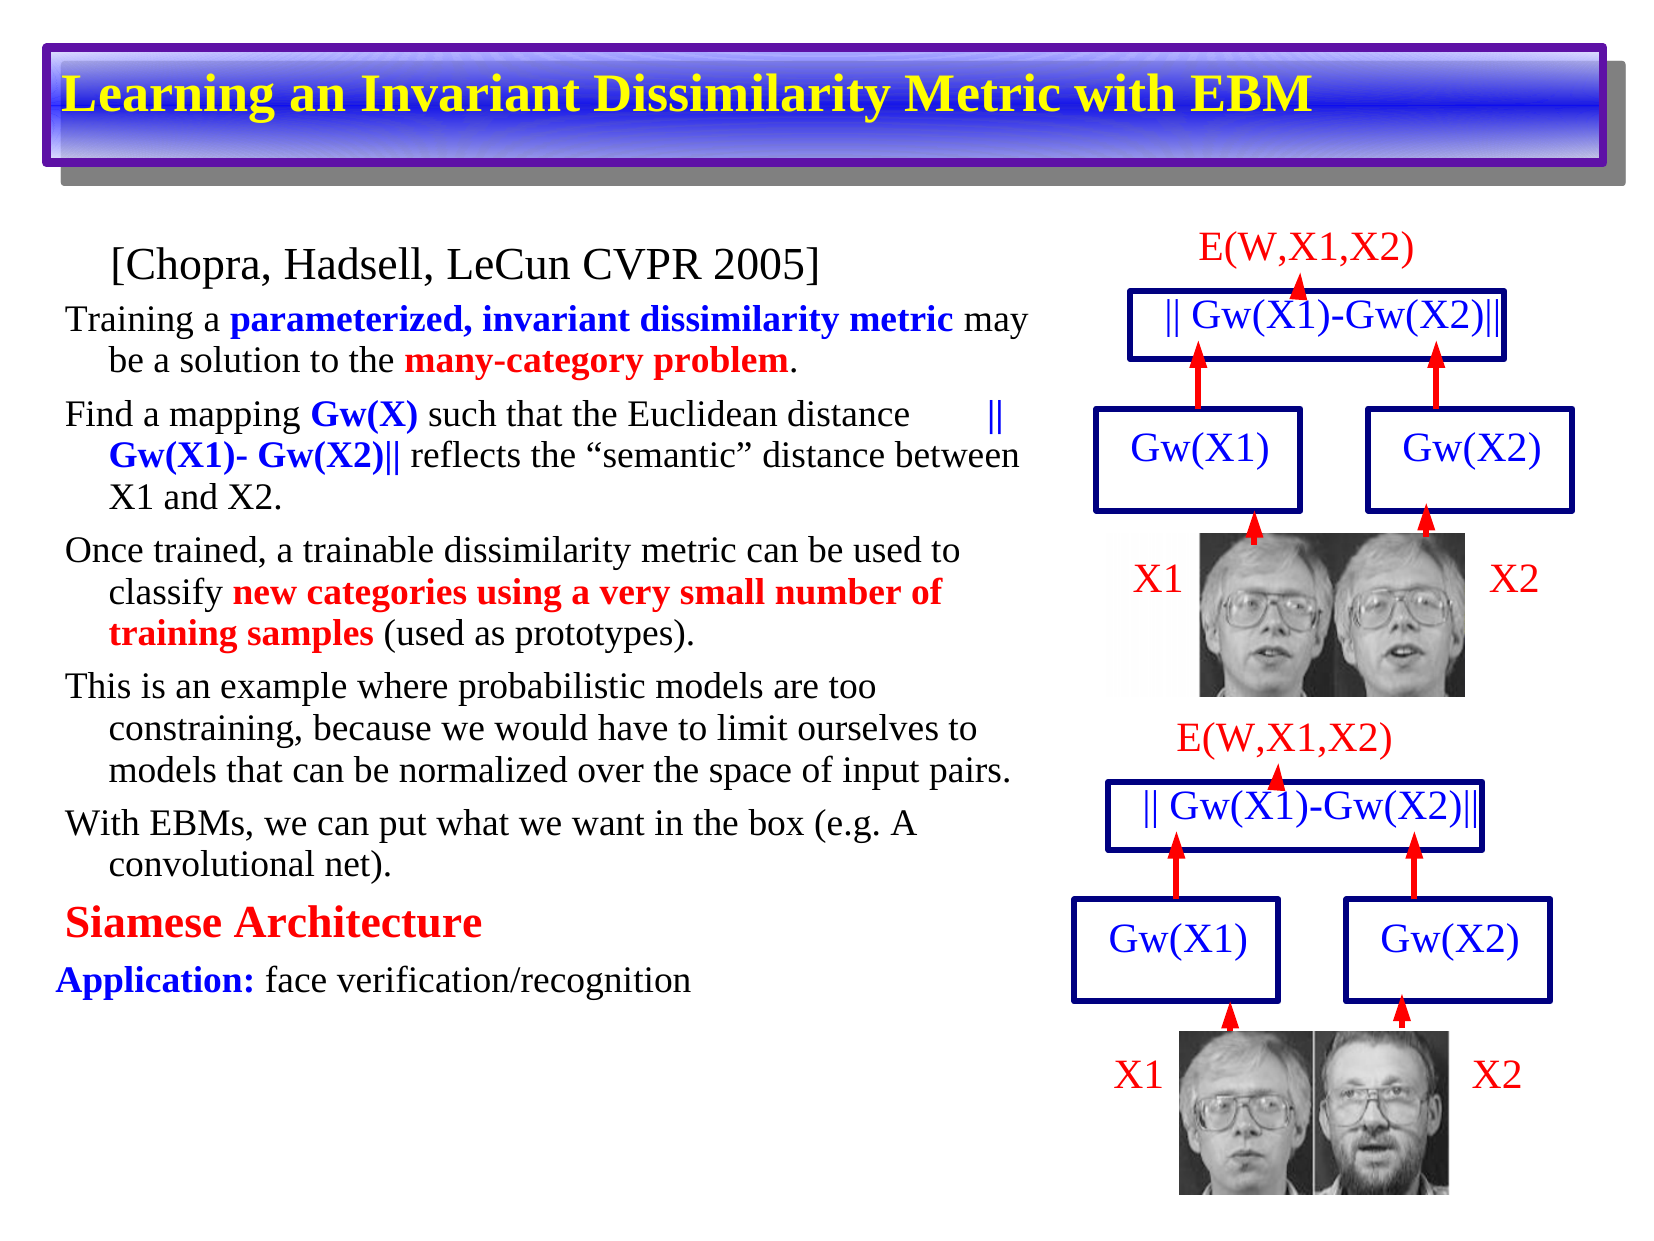

Learning an Invariant Dissimilarity Metric with EBM
E(W,X1,X2)
[Chopra, Hadsell, LeCun CVPR 2005]
|| Gw(X1)-Gw(X2)||
 Training a parameterized, invariant dissimilarity metric may be a solution to the many-category problem.
 Find a mapping Gw(X) such that the Euclidean distance ||Gw(X1)- Gw(X2)|| reflects the “semantic” distance between X1 and X2.
 Once trained, a trainable dissimilarity metric can be used to classify new categories using a very small number of training samples (used as prototypes).
 This is an example where probabilistic models are too constraining, because we would have to limit ourselves to models that can be normalized over the space of input pairs.
 With EBMs, we can put what we want in the box (e.g. A convolutional net).
 Siamese Architecture
Application: face verification/recognition
Gw(X1)
Gw(X2)
X2
X1
E(W,X1,X2)
|| Gw(X1)-Gw(X2)||
Gw(X1)
Gw(X2)
X2
X1